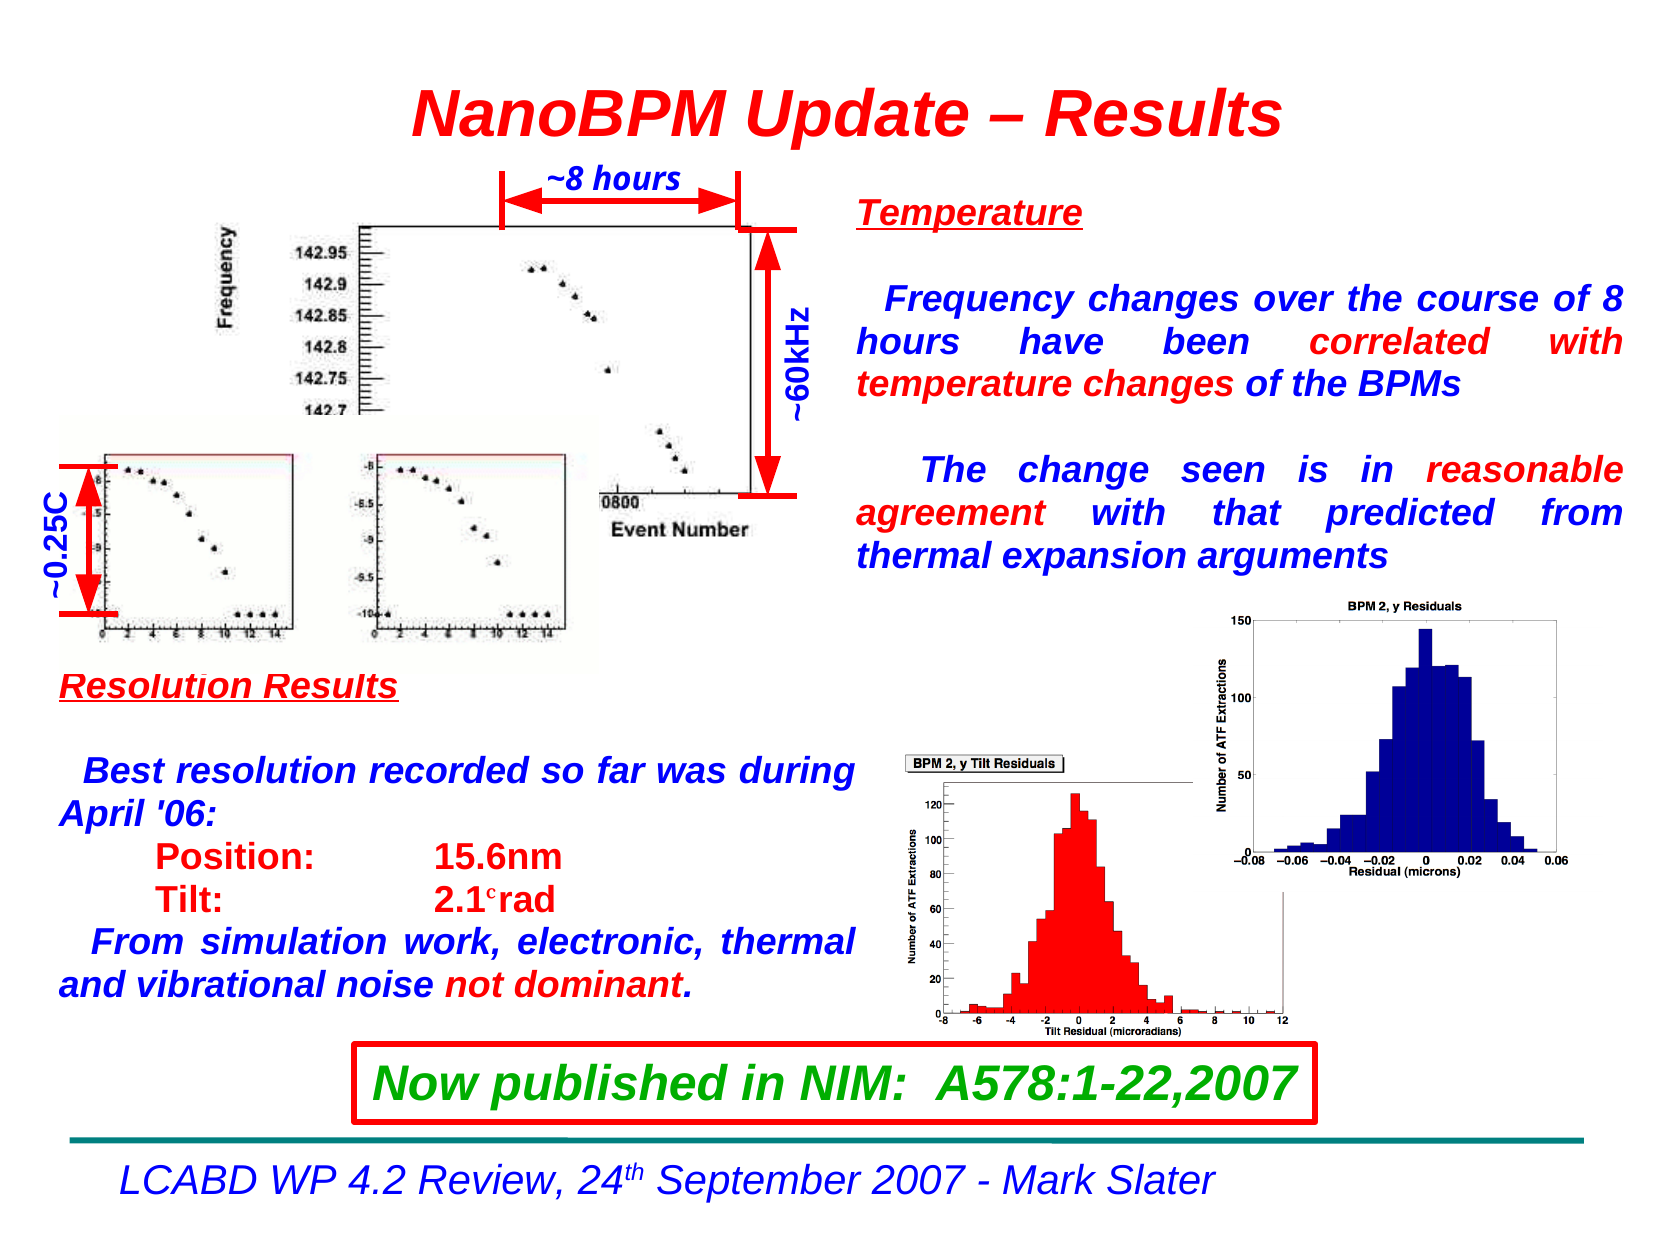

NanoBPM Update – Results
~8 hours
Temperature
 Frequency changes over the course of 8 hours have been correlated with temperature changes of the BPMs
 The change seen is in reasonable agreement with that predicted from thermal expansion arguments
~60kHz
~0.25C
Resolution Results
 Best resolution recorded so far was during April '06:
 Position:	15.6nm
 Tilt:		2.1rad
 From simulation work, electronic, thermal and vibrational noise not dominant.
Now published in NIM: A578:1-22,2007
LCABD WP 4.2 Review, 24th September 2007 - Mark Slater